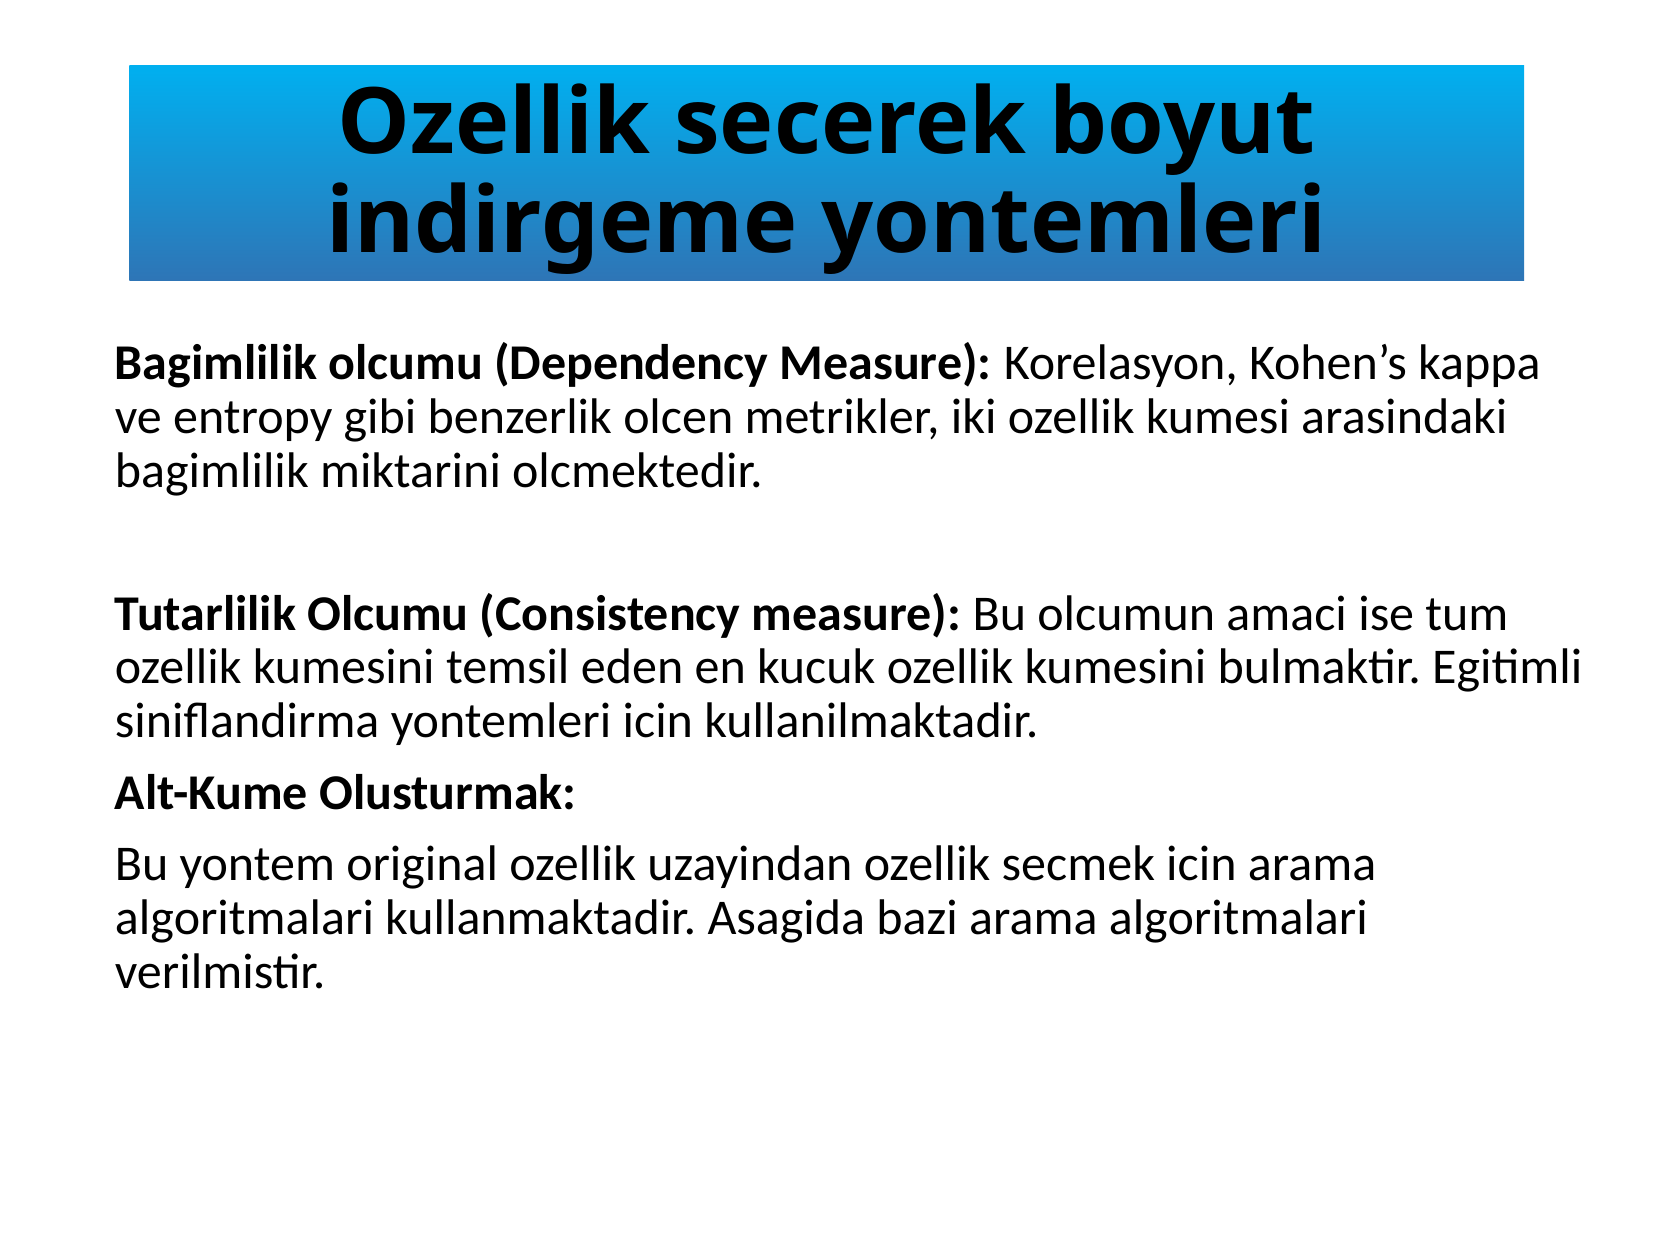

Ozellik secerek boyut indirgeme yontemleri
Bagimlilik olcumu (Dependency Measure): Korelasyon, Kohen’s kappa ve entropy gibi benzerlik olcen metrikler, iki ozellik kumesi arasindaki bagimlilik miktarini olcmektedir.
Tutarlilik Olcumu (Consistency measure): Bu olcumun amaci ise tum ozellik kumesini temsil eden en kucuk ozellik kumesini bulmaktir. Egitimli siniflandirma yontemleri icin kullanilmaktadir.
Alt-Kume Olusturmak:
Bu yontem original ozellik uzayindan ozellik secmek icin arama algoritmalari kullanmaktadir. Asagida bazi arama algoritmalari verilmistir.